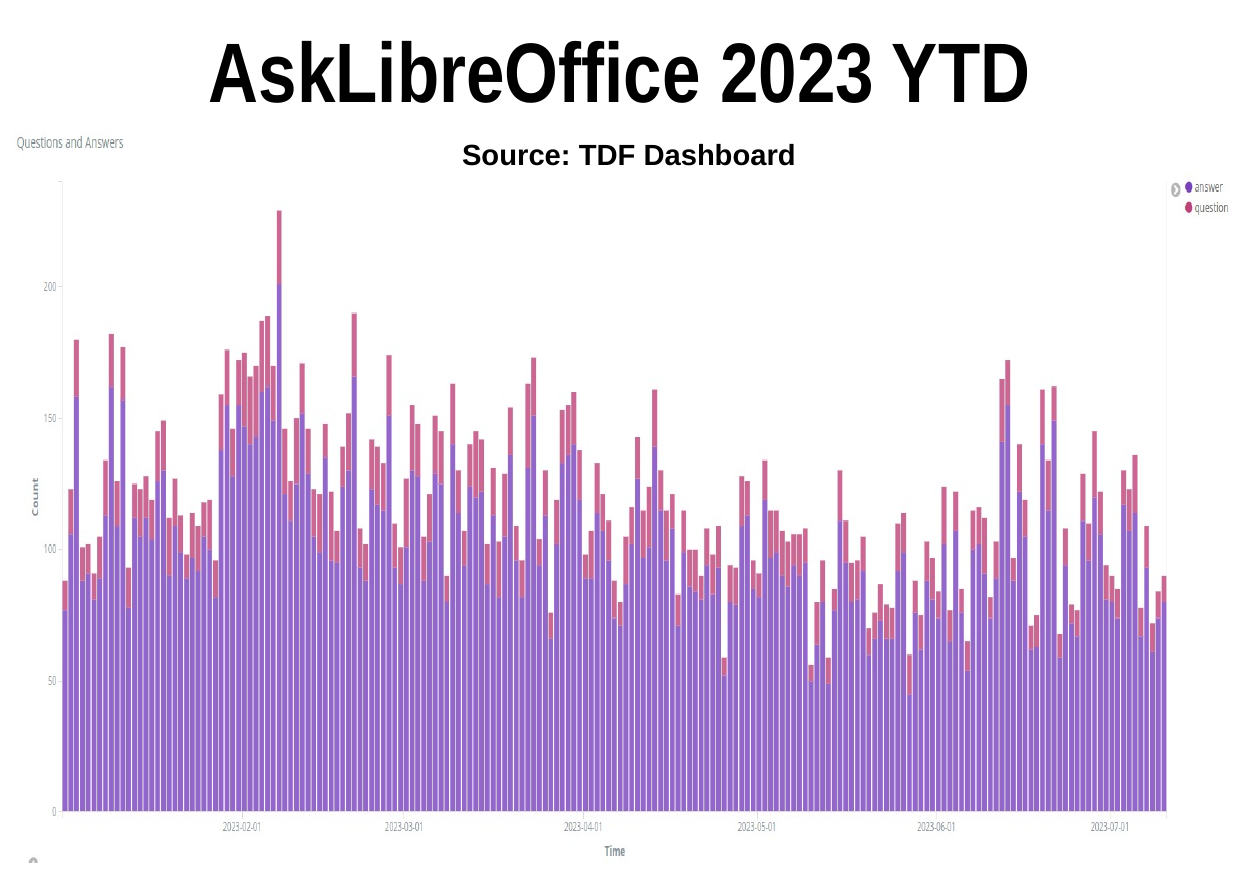

# AskLibreOffice 2023 YTD
Source: TDF Dashboard